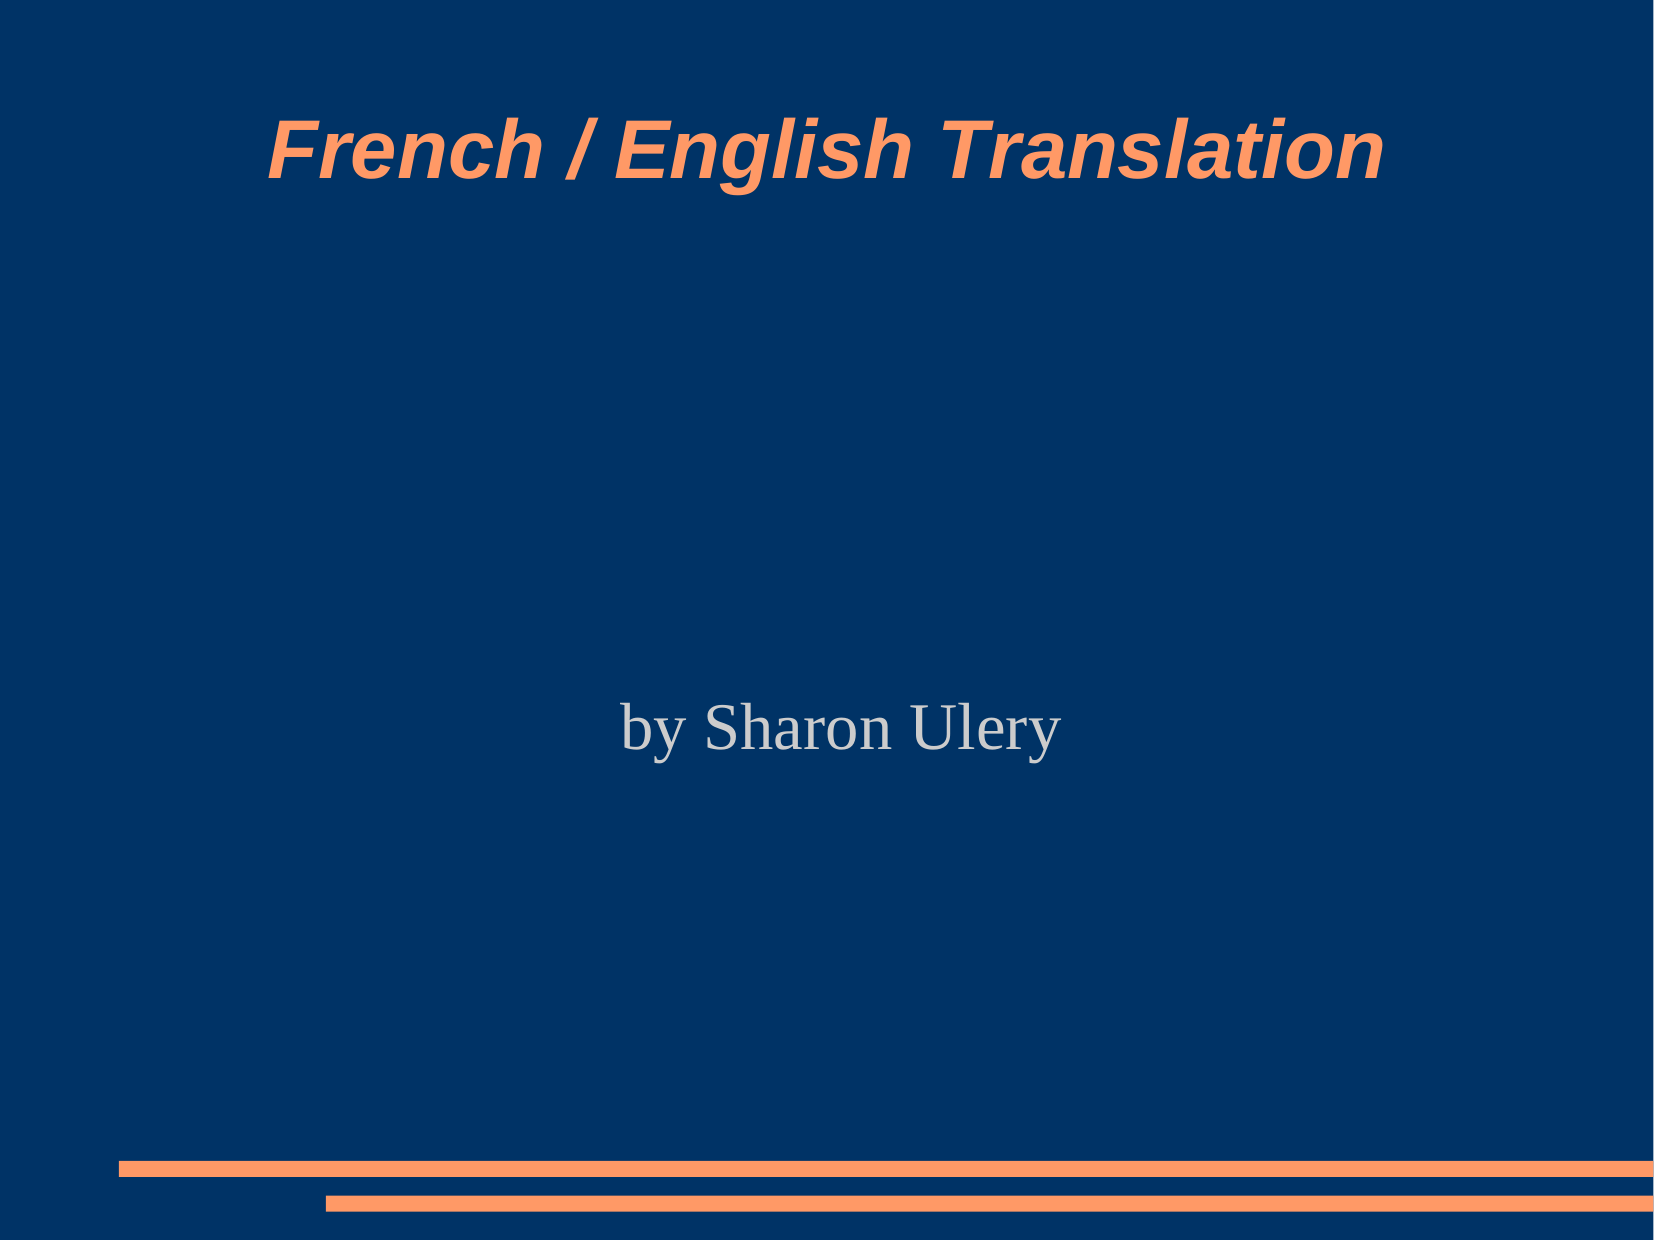

# French / English Translation
by Sharon Ulery